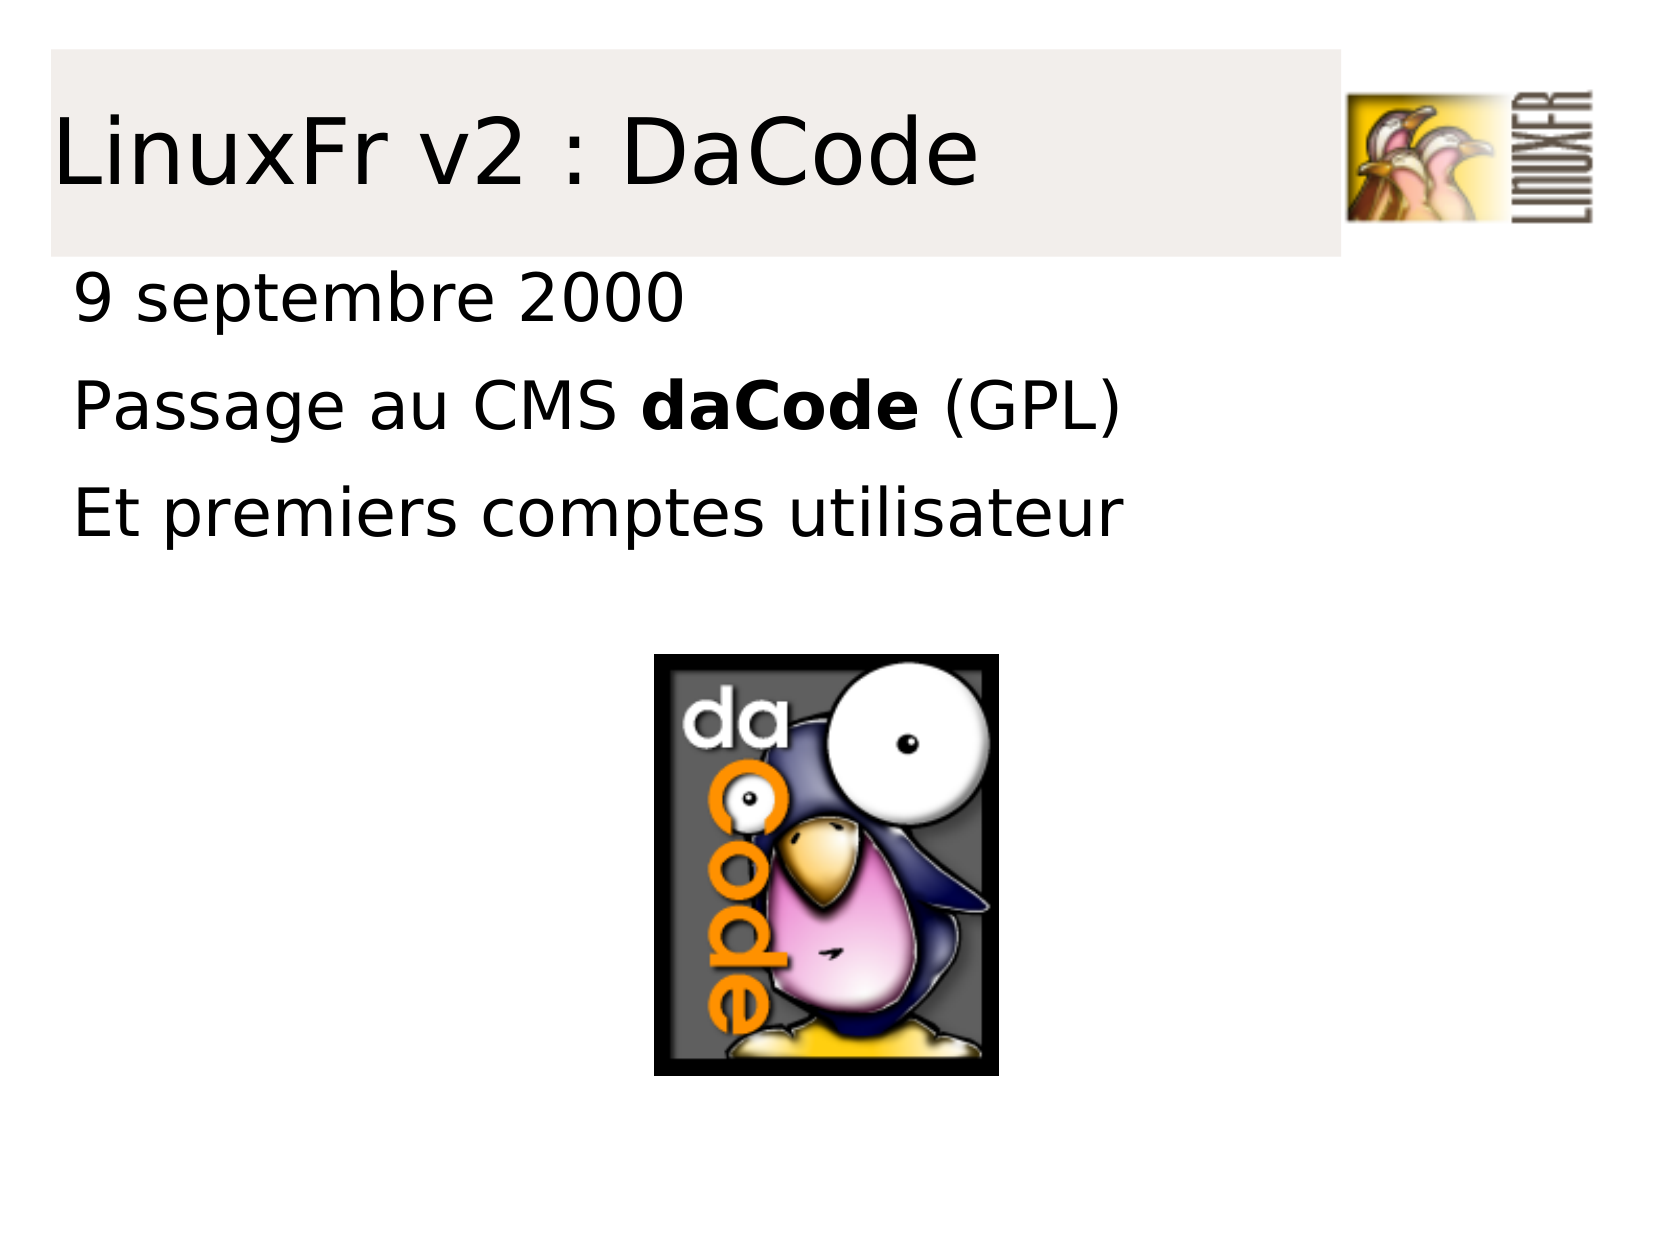

# LinuxFr v2 : DaCode
9 septembre 2000
Passage au CMS daCode (GPL)
Et premiers comptes utilisateur